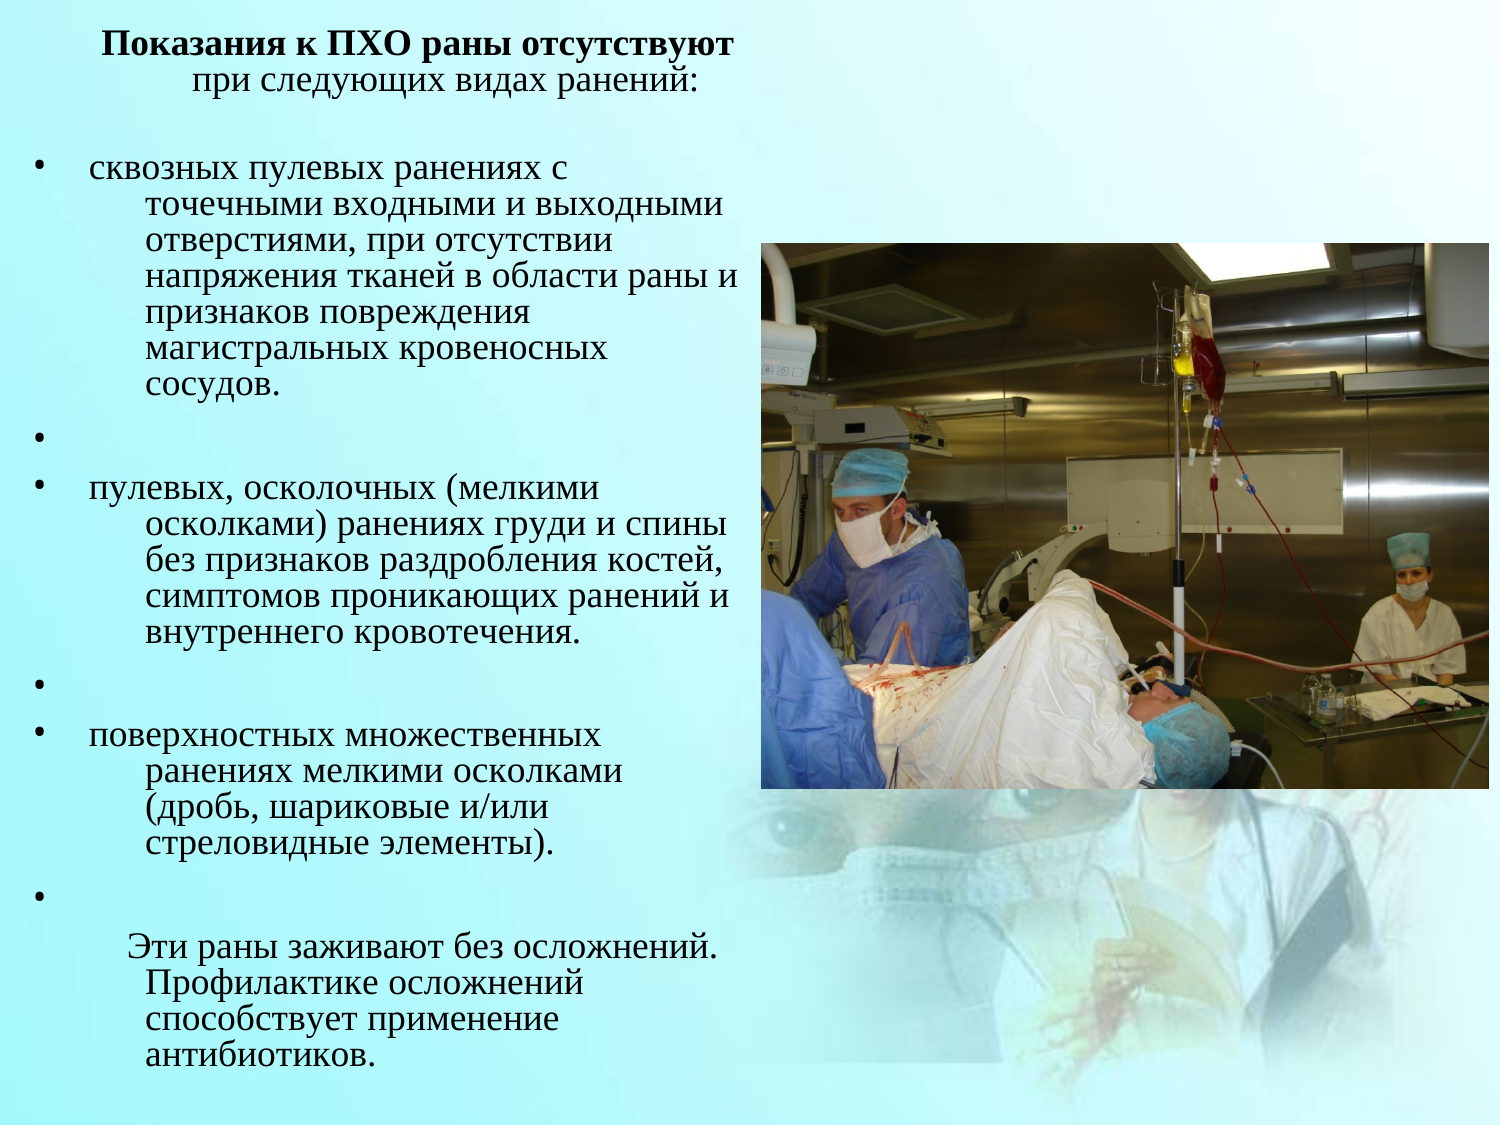

# Показания к ПХО раны отсутствуют при следующих видах ранений:
сквозных пулевых ранениях с точечными входными и выходными отверстиями, при отсутствии напряжения тканей в области раны и признаков повреждения магистральных кровеносных сосудов.
пулевых, осколочных (мелкими осколками) ранениях груди и спины без признаков раздробления костей, симптомов проникающих ранений и внутреннего кровотечения.
поверхностных множественных ранениях мелкими осколками (дробь, шариковые и/или стреловидные элементы).
 Эти раны заживают без осложнений. Профилактике осложнений способствует применение антибиотиков.